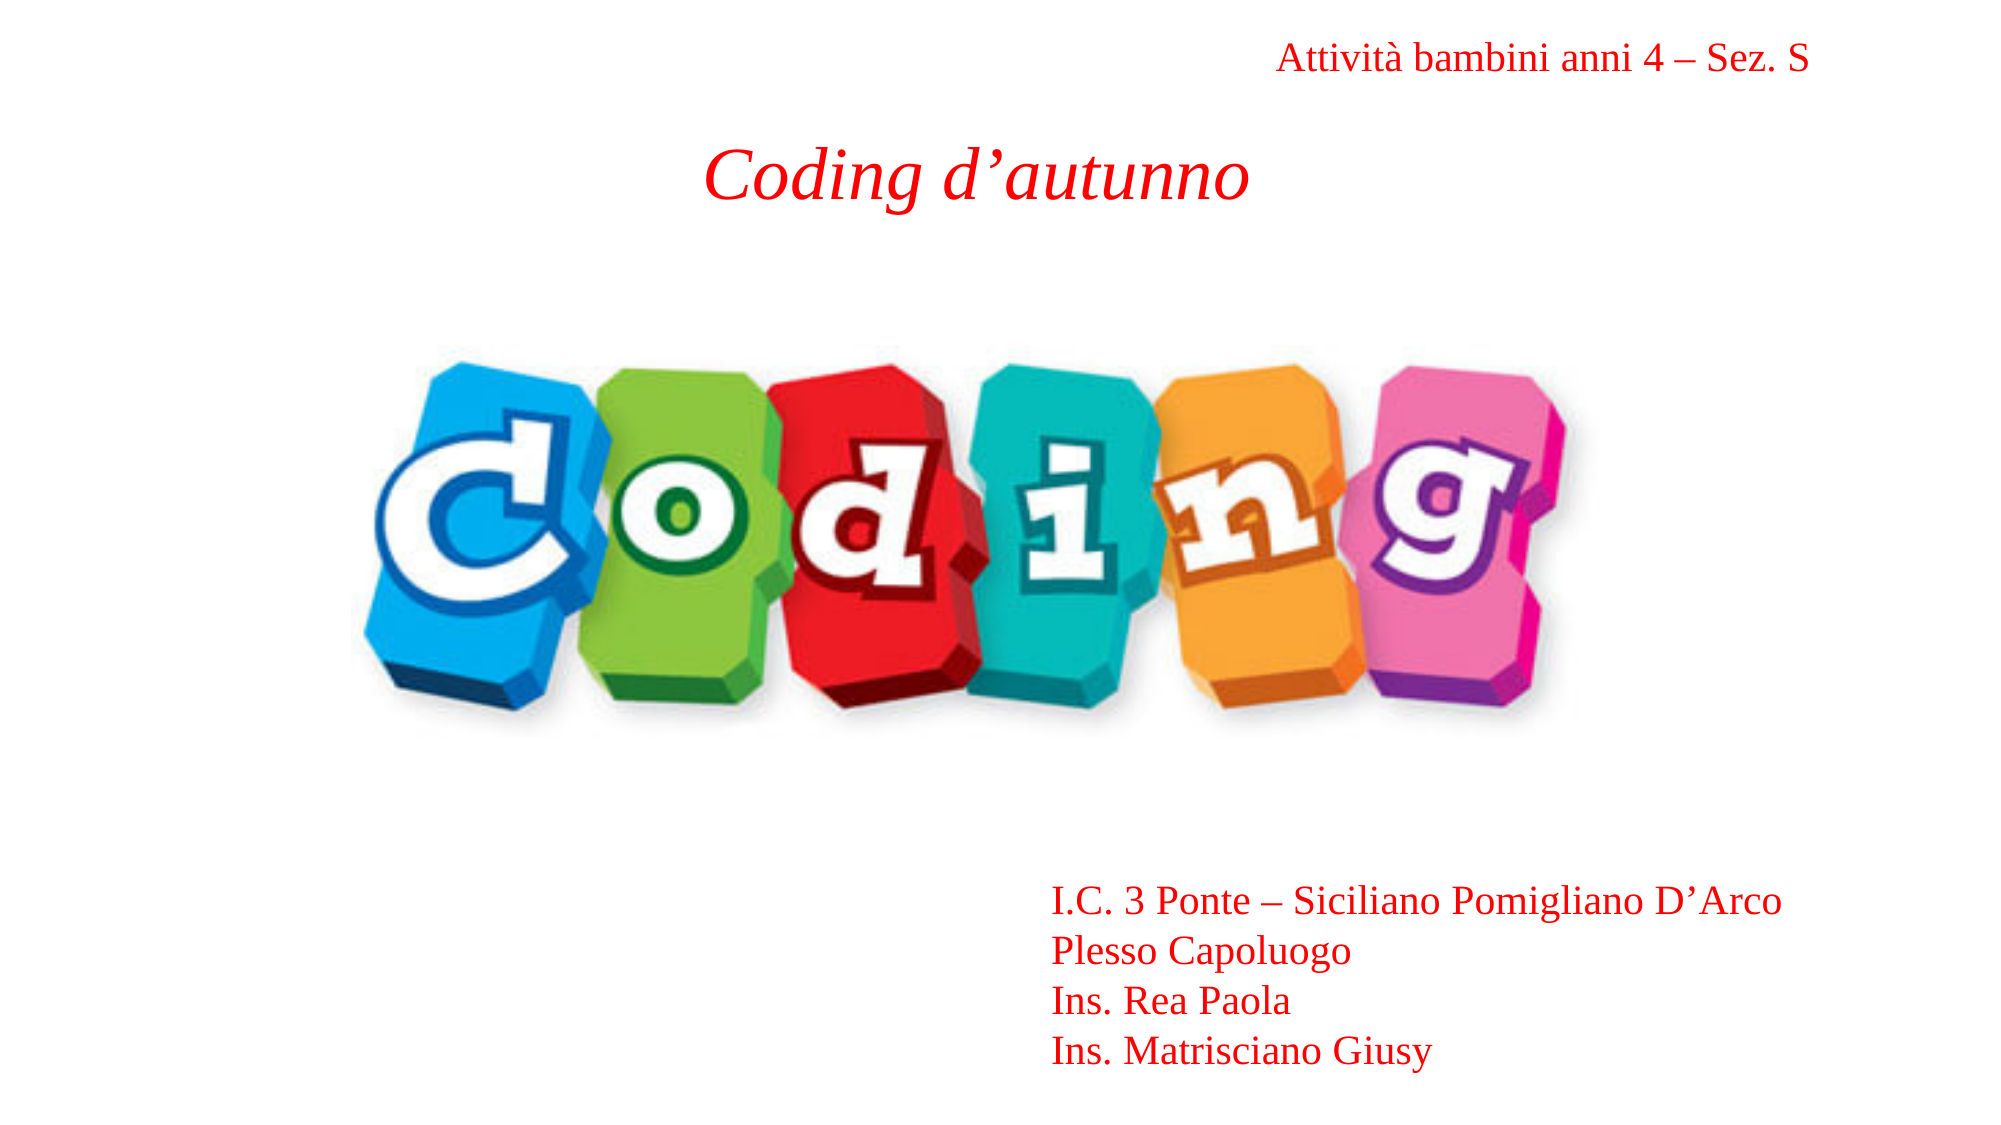

Attività bambini anni 4 – Sez. S
Coding d’autunno
I.C. 3 Ponte – Siciliano Pomigliano D’Arco
Plesso Capoluogo
Ins. Rea Paola
Ins. Matrisciano Giusy